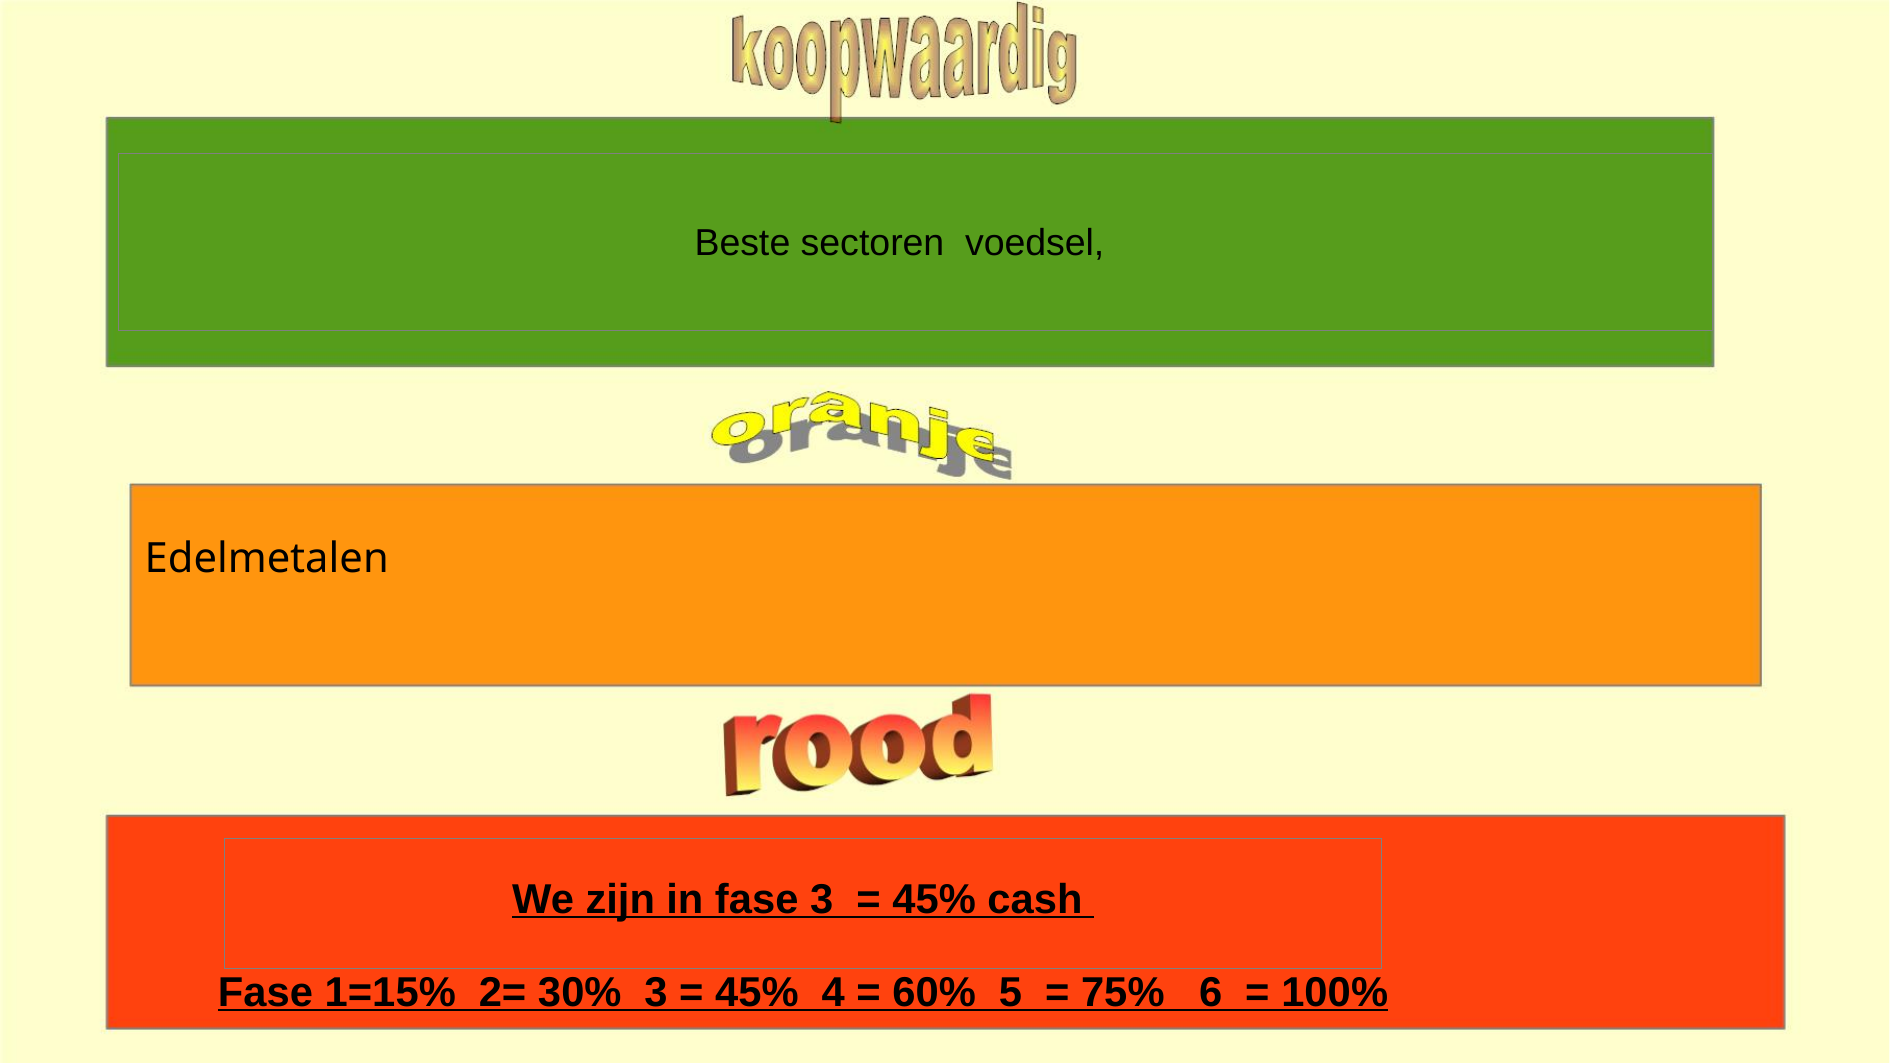

Beste sectoren voedsel,
Edelmetalen
We zijn in fase 3 = 45% cash
Fase 1=15% 2= 30% 3 = 45% 4 = 60% 5 = 75% 6 = 100%